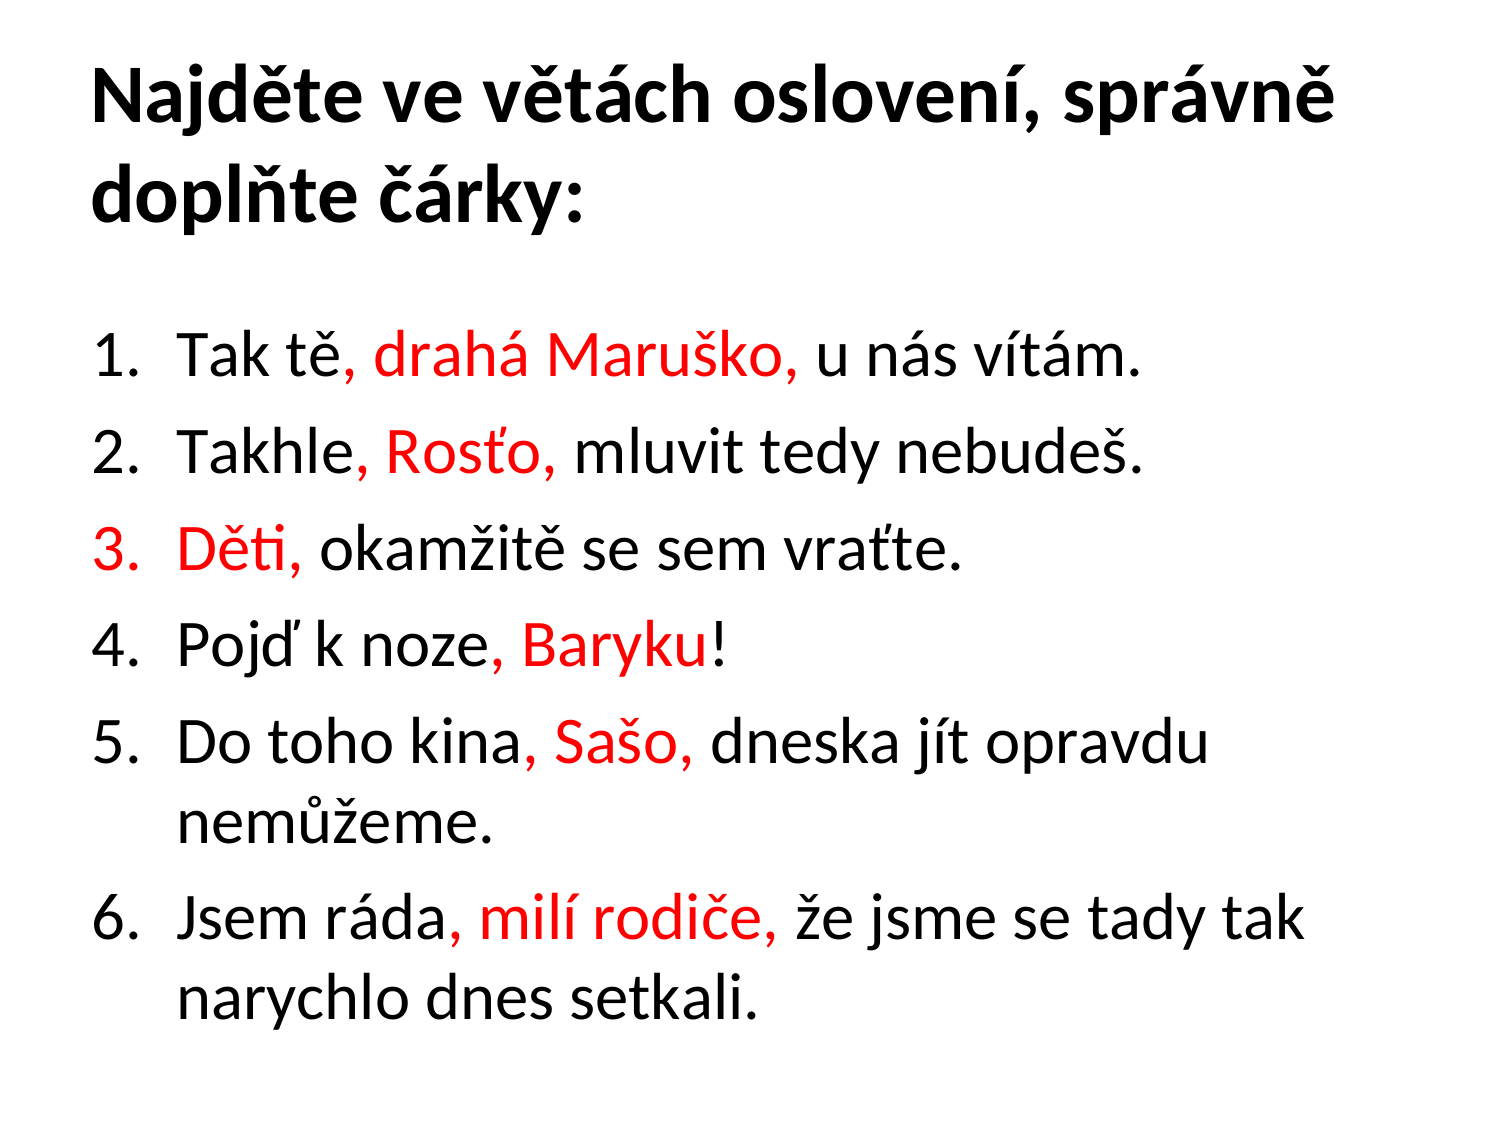

# Najděte ve větách oslovení, správně doplňte čárky:
Tak tě, drahá Maruško, u nás vítám.
Takhle, Rosťo, mluvit tedy nebudeš.
Děti, okamžitě se sem vraťte.
Pojď k noze, Baryku!
Do toho kina, Sašo, dneska jít opravdu nemůžeme.
Jsem ráda, milí rodiče, že jsme se tady tak narychlo dnes setkali.